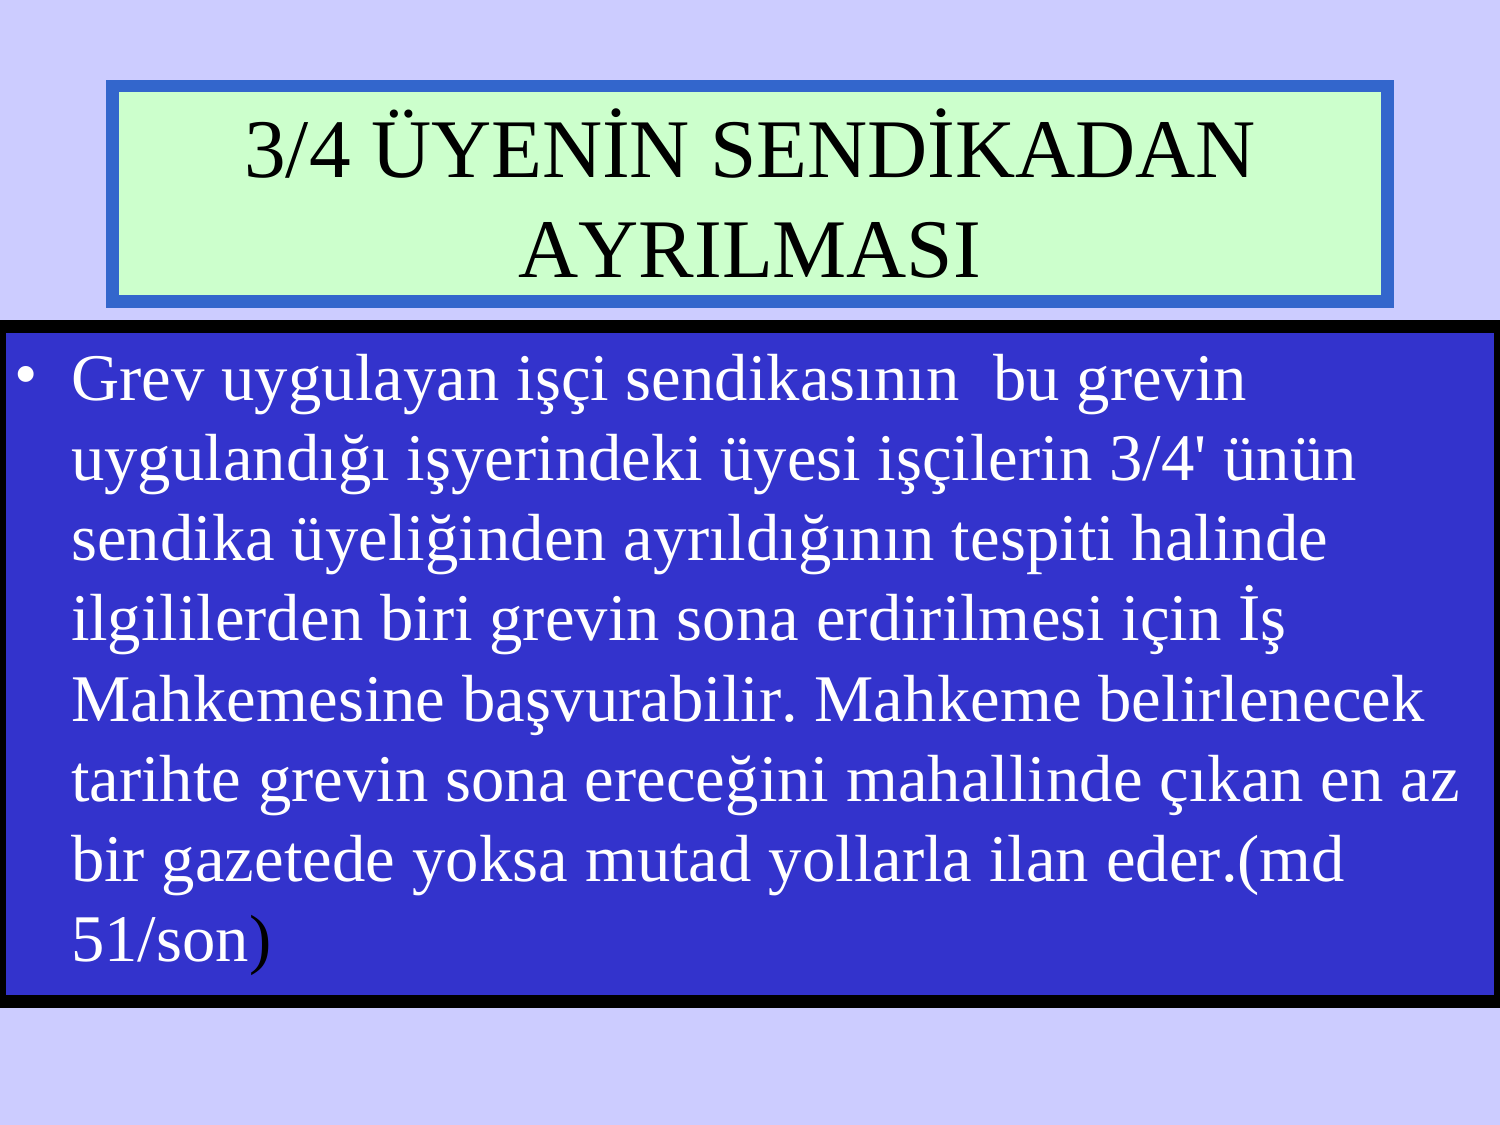

# 3/4 ÜYENİN SENDİKADAN AYRILMASI
Grev uygulayan işçi sendikasının bu grevin uygulandığı işyerindeki üyesi işçilerin 3/4' ünün sendika üyeliğinden ayrıldığının tespiti halinde ilgililerden biri grevin sona erdirilmesi için İş Mahkemesine başvurabilir. Mahkeme belirlenecek tarihte grevin sona ereceğini mahallinde çıkan en az bir gazetede yoksa mutad yollarla ilan eder.(md 51/son)